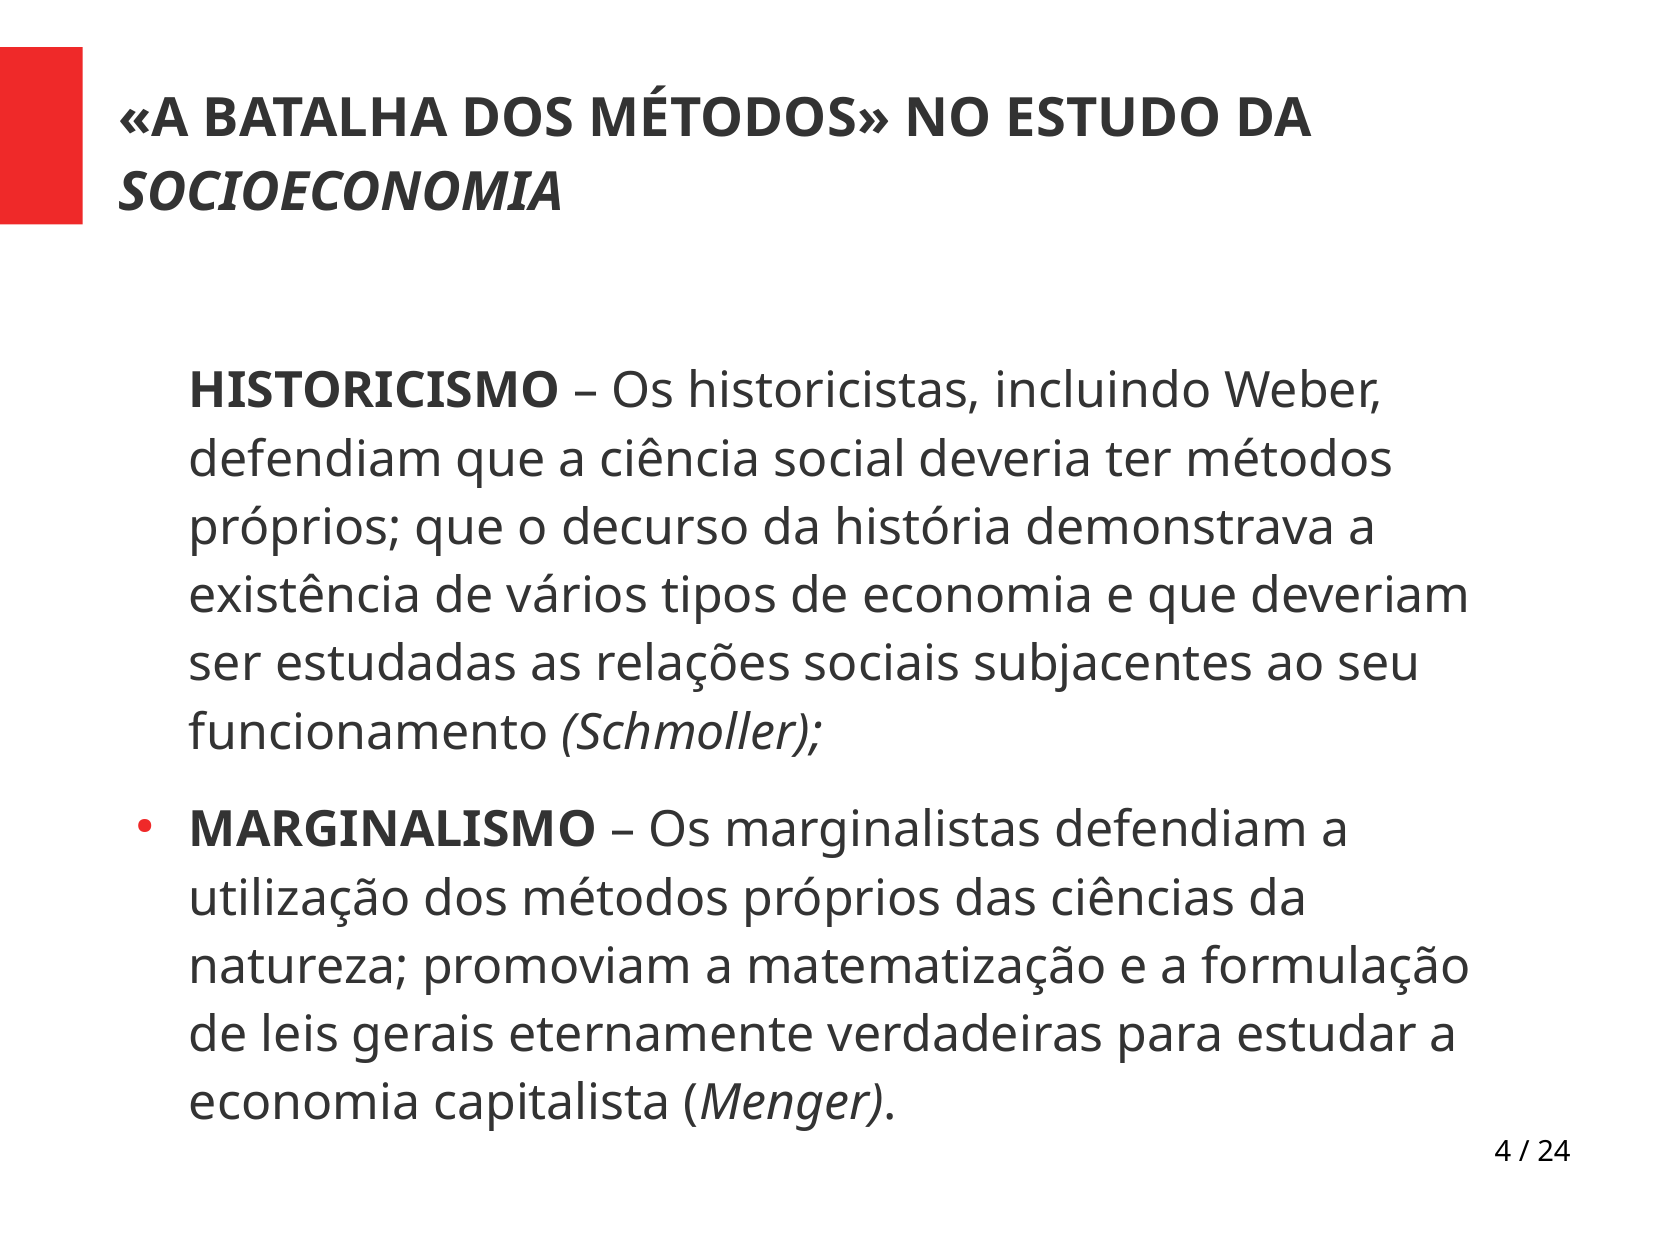

# «A BATALHA DOS MÉTODOS» NO ESTUDO DA SOCIOECONOMIA
HISTORICISMO – Os historicistas, incluindo Weber, defendiam que a ciência social deveria ter métodos próprios; que o decurso da história demonstrava a existência de vários tipos de economia e que deveriam ser estudadas as relações sociais subjacentes ao seu funcionamento (Schmoller);
MARGINALISMO – Os marginalistas defendiam a utilização dos métodos próprios das ciências da natureza; promoviam a matematização e a formulação de leis gerais eternamente verdadeiras para estudar a economia capitalista (Menger).
4